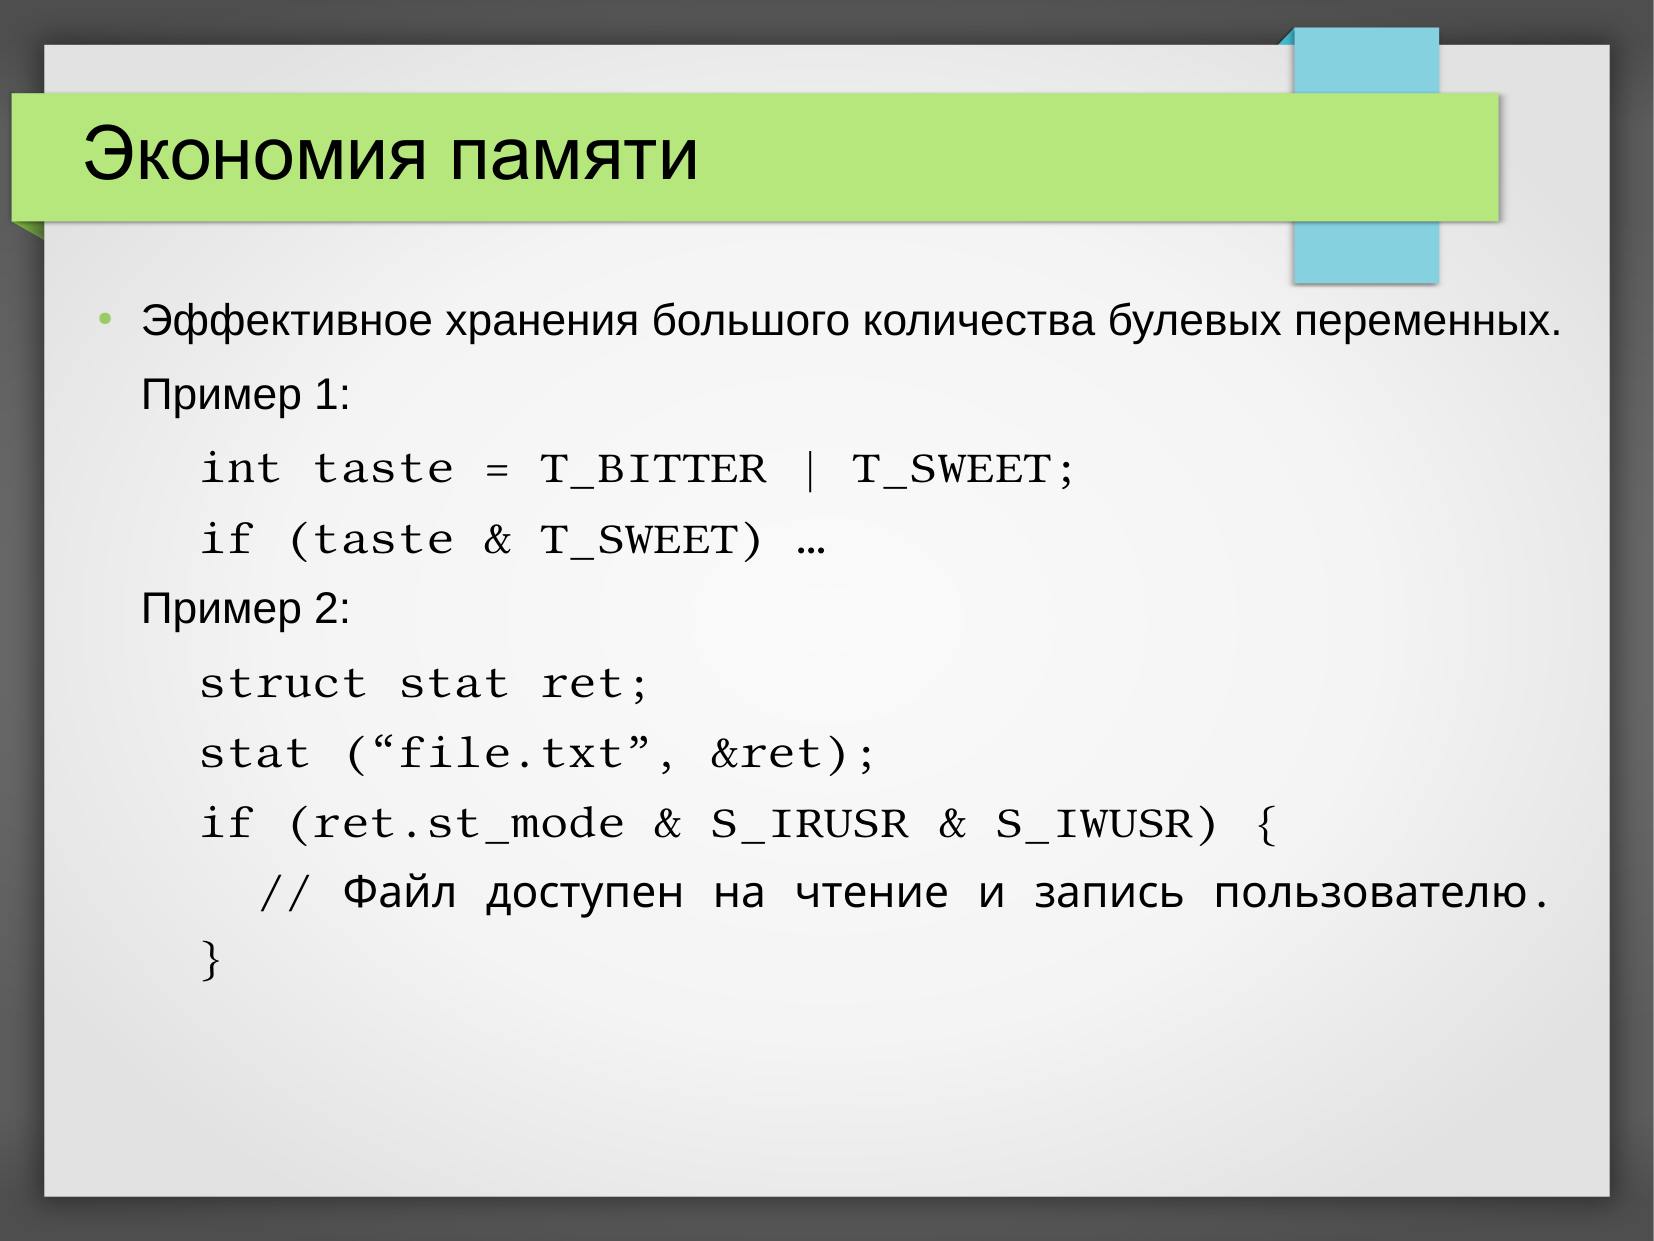

# Экономия памяти
Эффективное хранения большого количества булевых переменных.
Пример 1:
int taste = T_BITTER | T_SWEET;
if (taste & T_SWEET) …
Пример 2:
struct stat ret;
stat (“file.txt”, &ret);
if (ret.st_mode & S_IRUSR & S_IWUSR) {
// Файл доступен на чтение и запись пользователю.
}